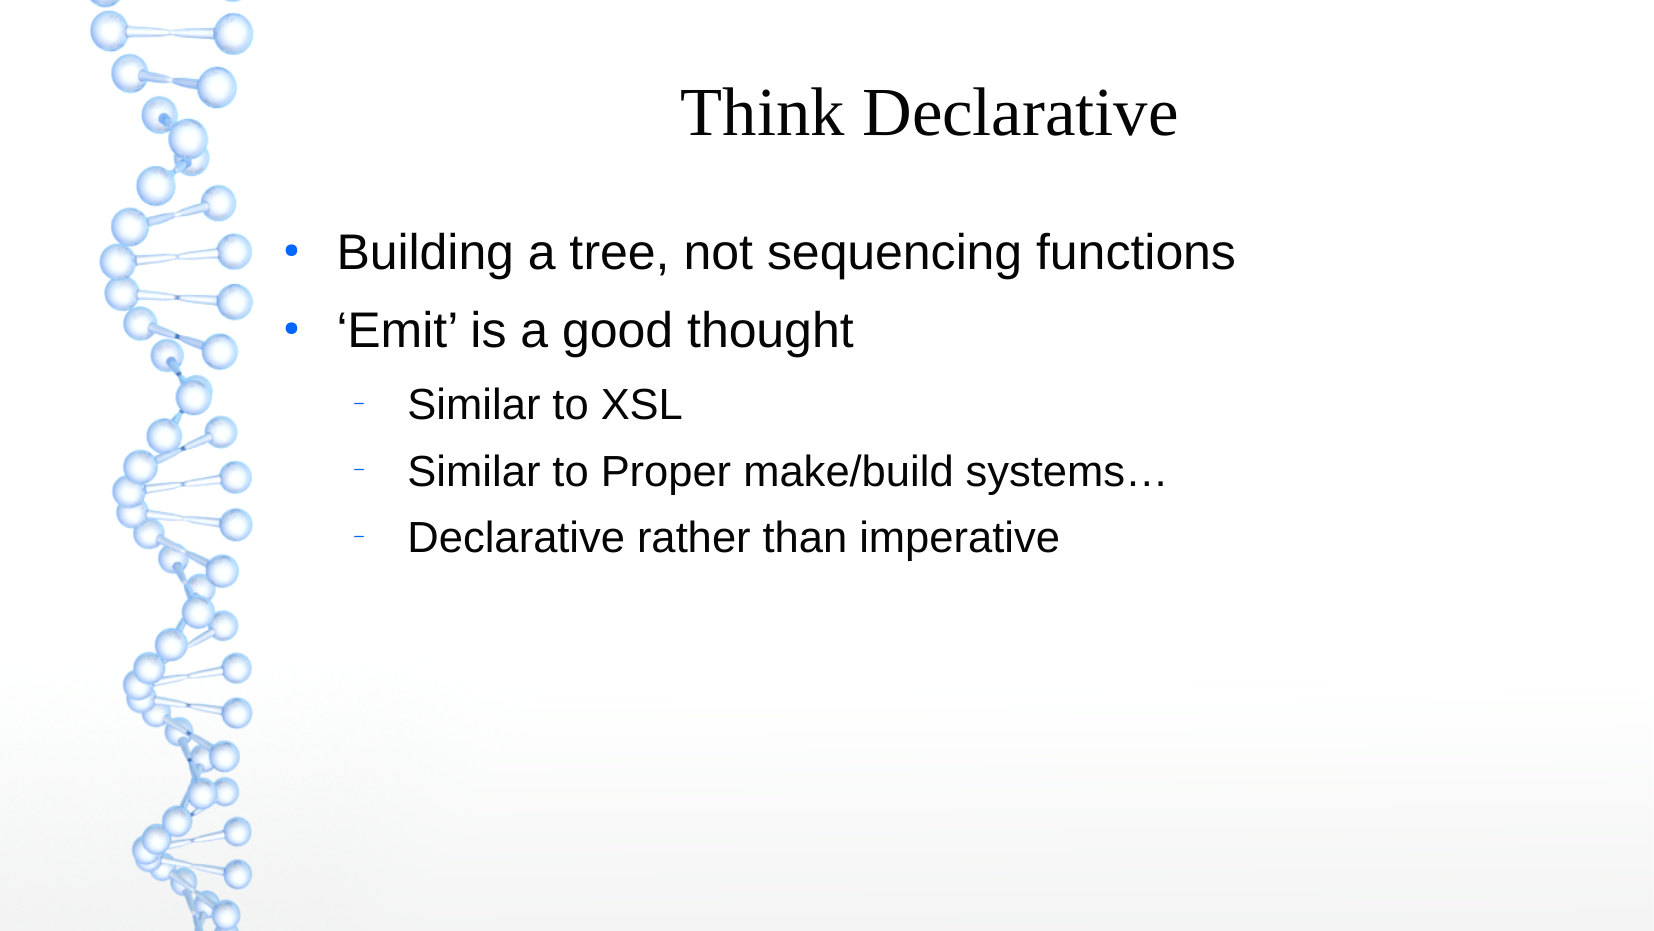

# Think Declarative
Building a tree, not sequencing functions
‘Emit’ is a good thought
Similar to XSL
Similar to Proper make/build systems…
Declarative rather than imperative